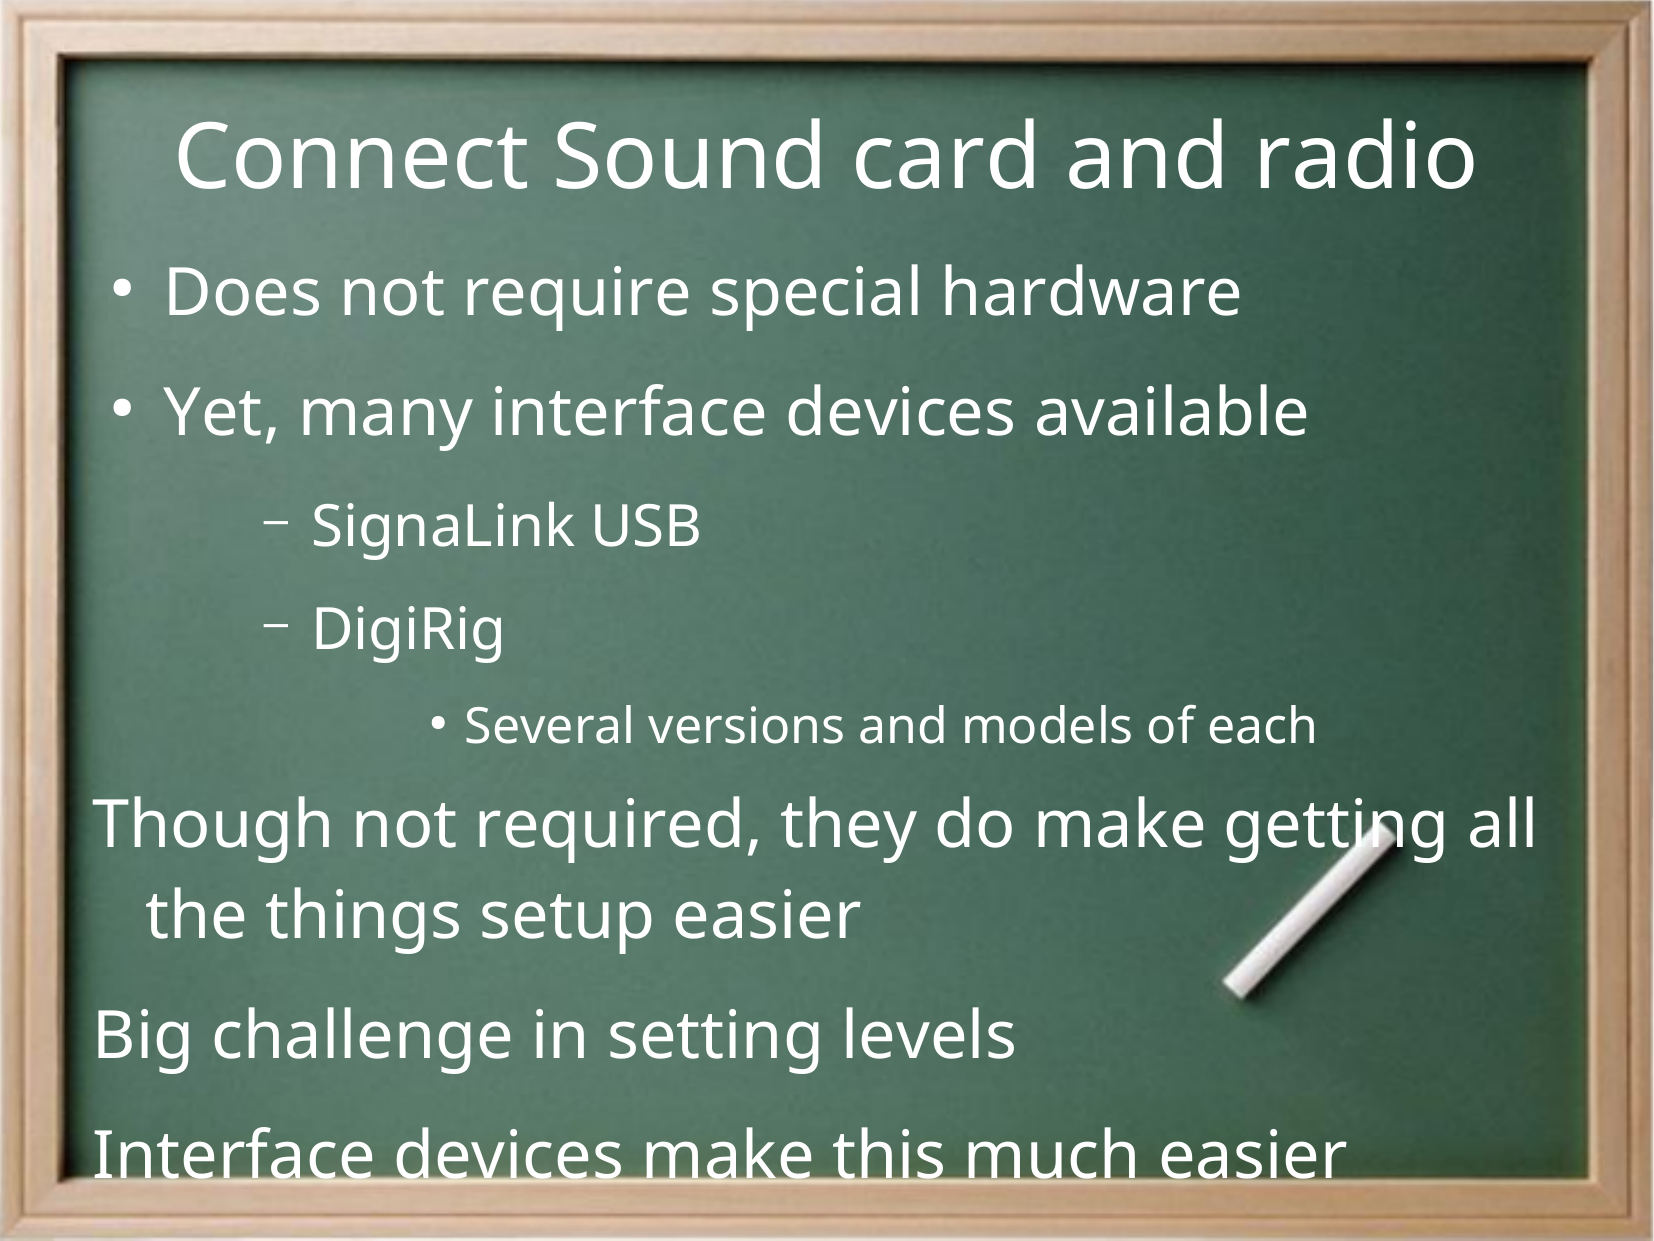

# Connect Sound card and radio
Does not require special hardware
Yet, many interface devices available
SignaLink USB
DigiRig
Several versions and models of each
Though not required, they do make getting all the things setup easier
Big challenge in setting levels
Interface devices make this much easier